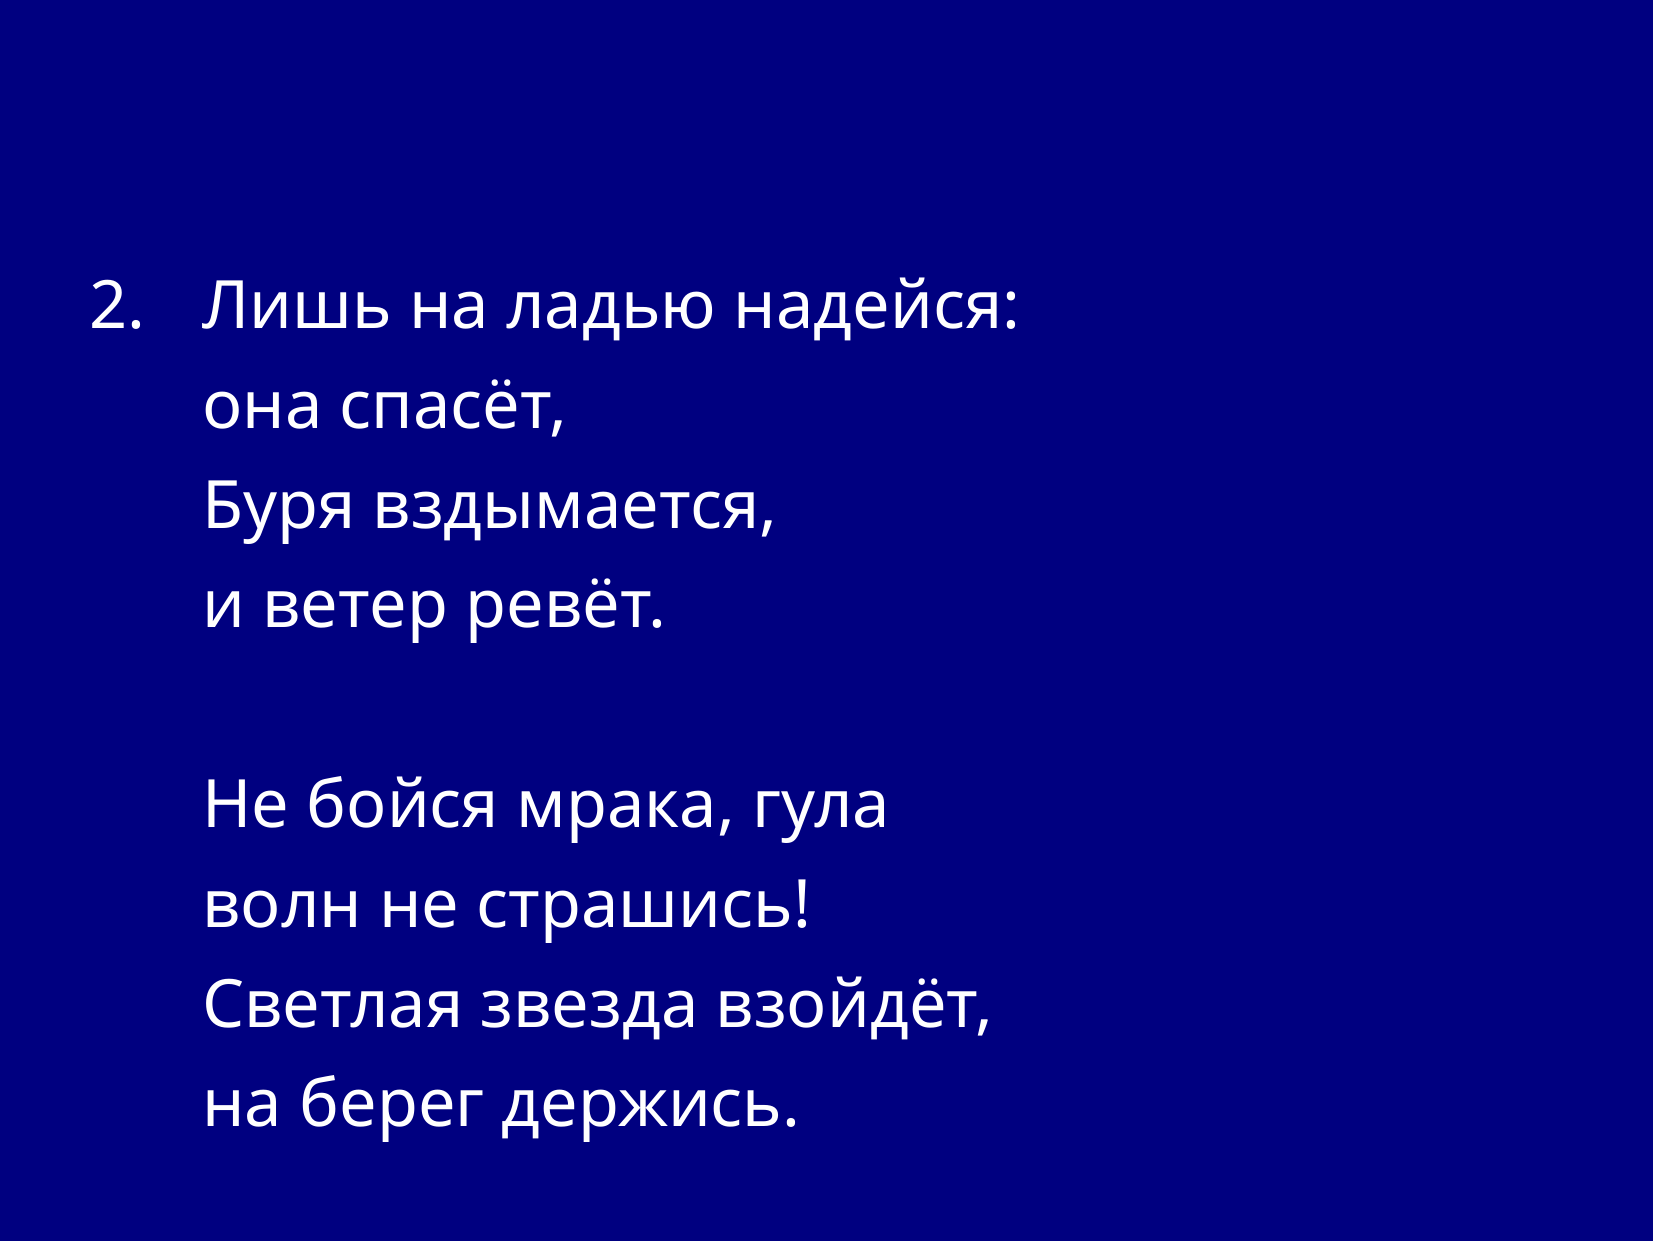

2.	Лишь на ладью надейся:
	она спасёт,
	Буря вздымается,
	и ветер ревёт.
	Не бойся мрака, гула
	волн не страшись!
	Светлая звезда взойдёт,
	на берег держись.